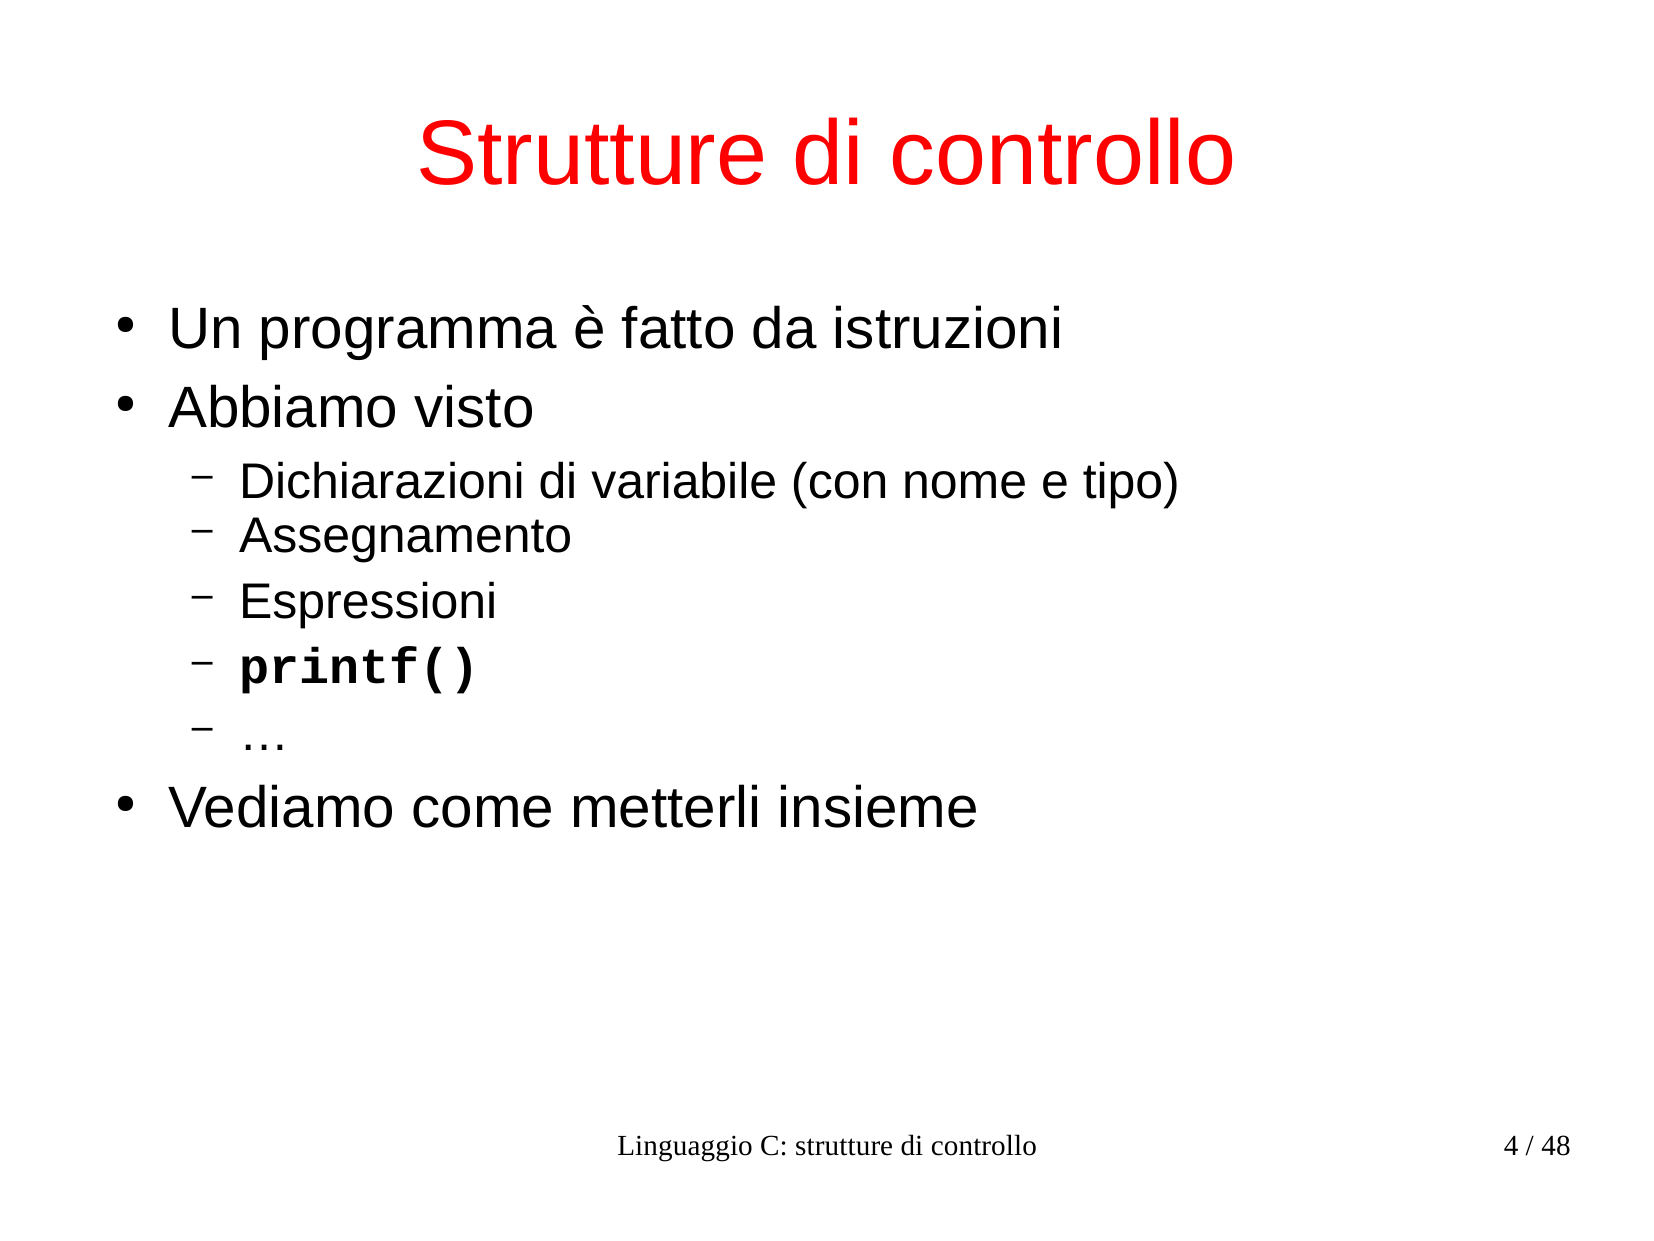

# Strutture di controllo
Un programma è fatto da istruzioni
Abbiamo visto
Dichiarazioni di variabile (con nome e tipo)
Assegnamento
Espressioni
printf()
…
Vediamo come metterli insieme
Linguaggio C: strutture di controllo
4